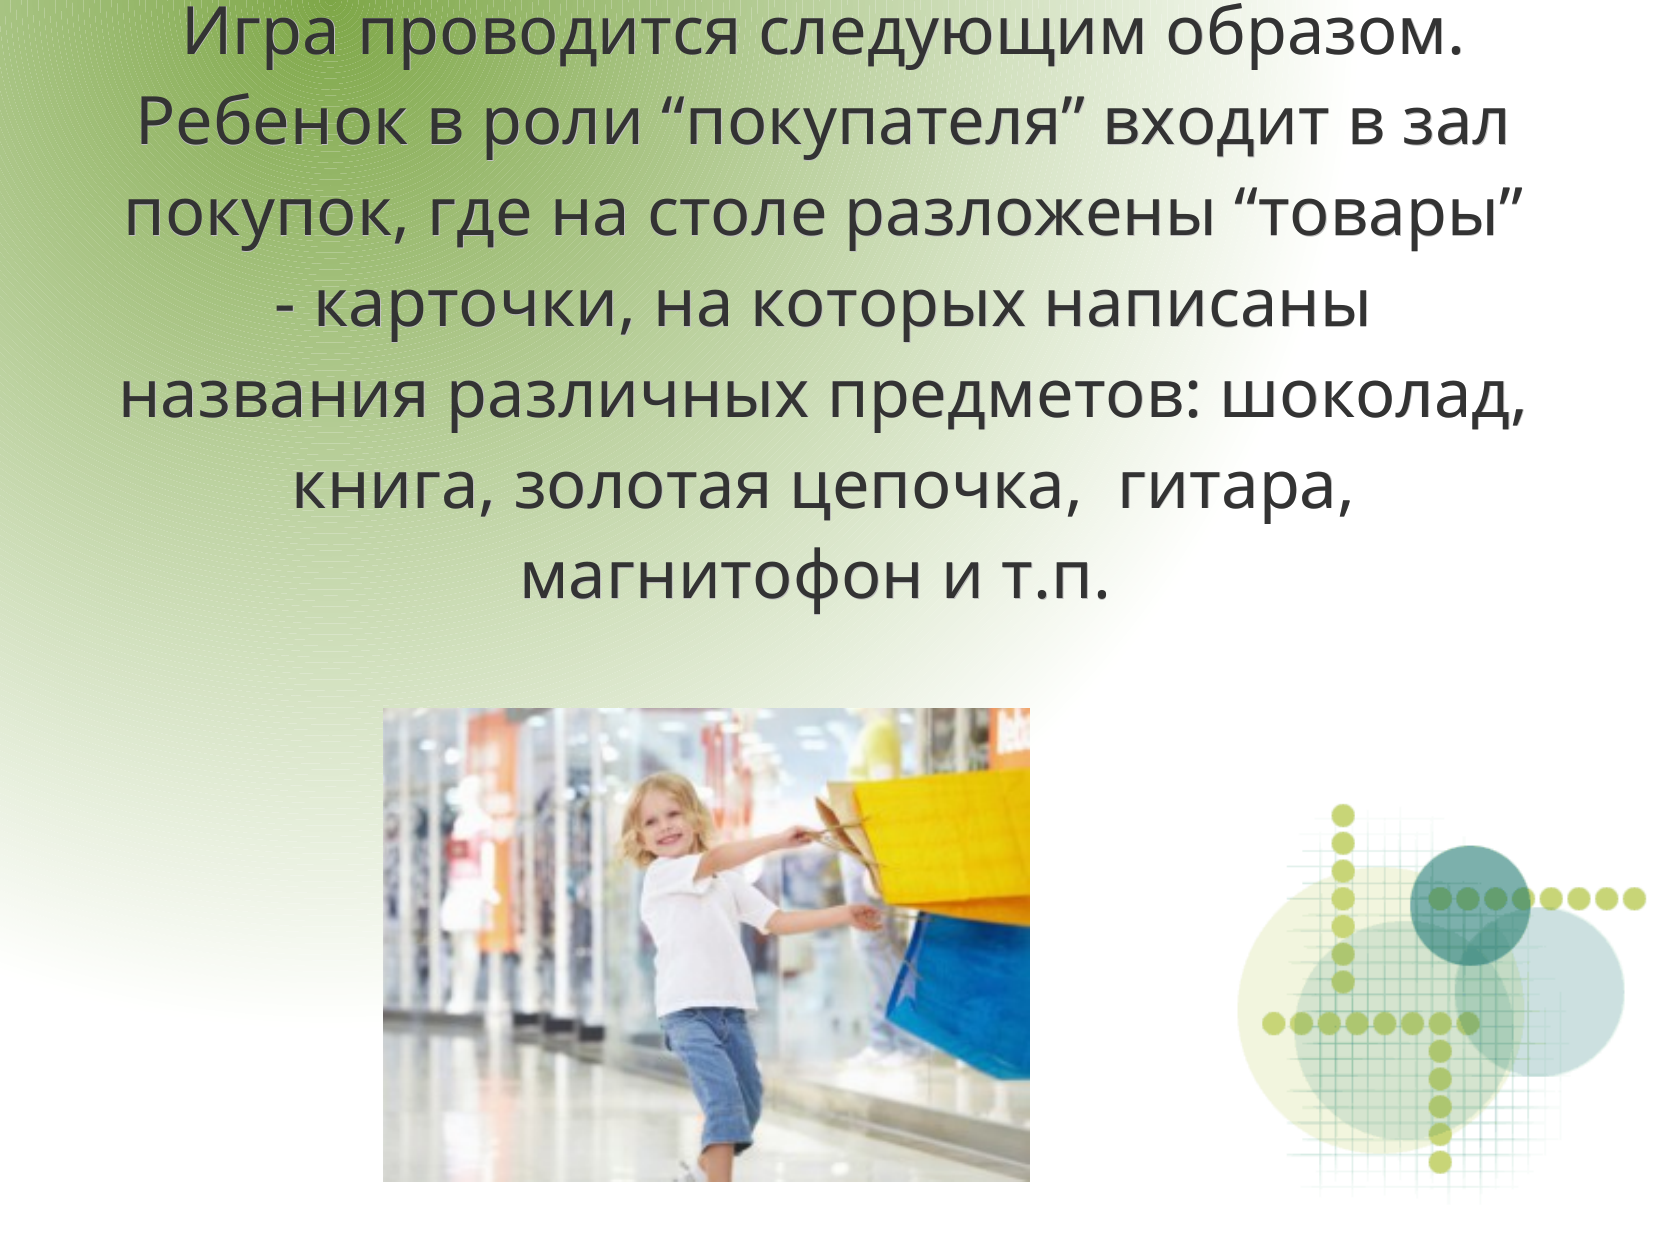

# Игра проводится следующим образом. Ребенок в роли “покупателя” входит в зал покупок, где на столе разложены “товары” - карточки, на которых написаны названия различных предметов: шоколад, книга, золотая цепочка, гитара, магнитофон и т.п.